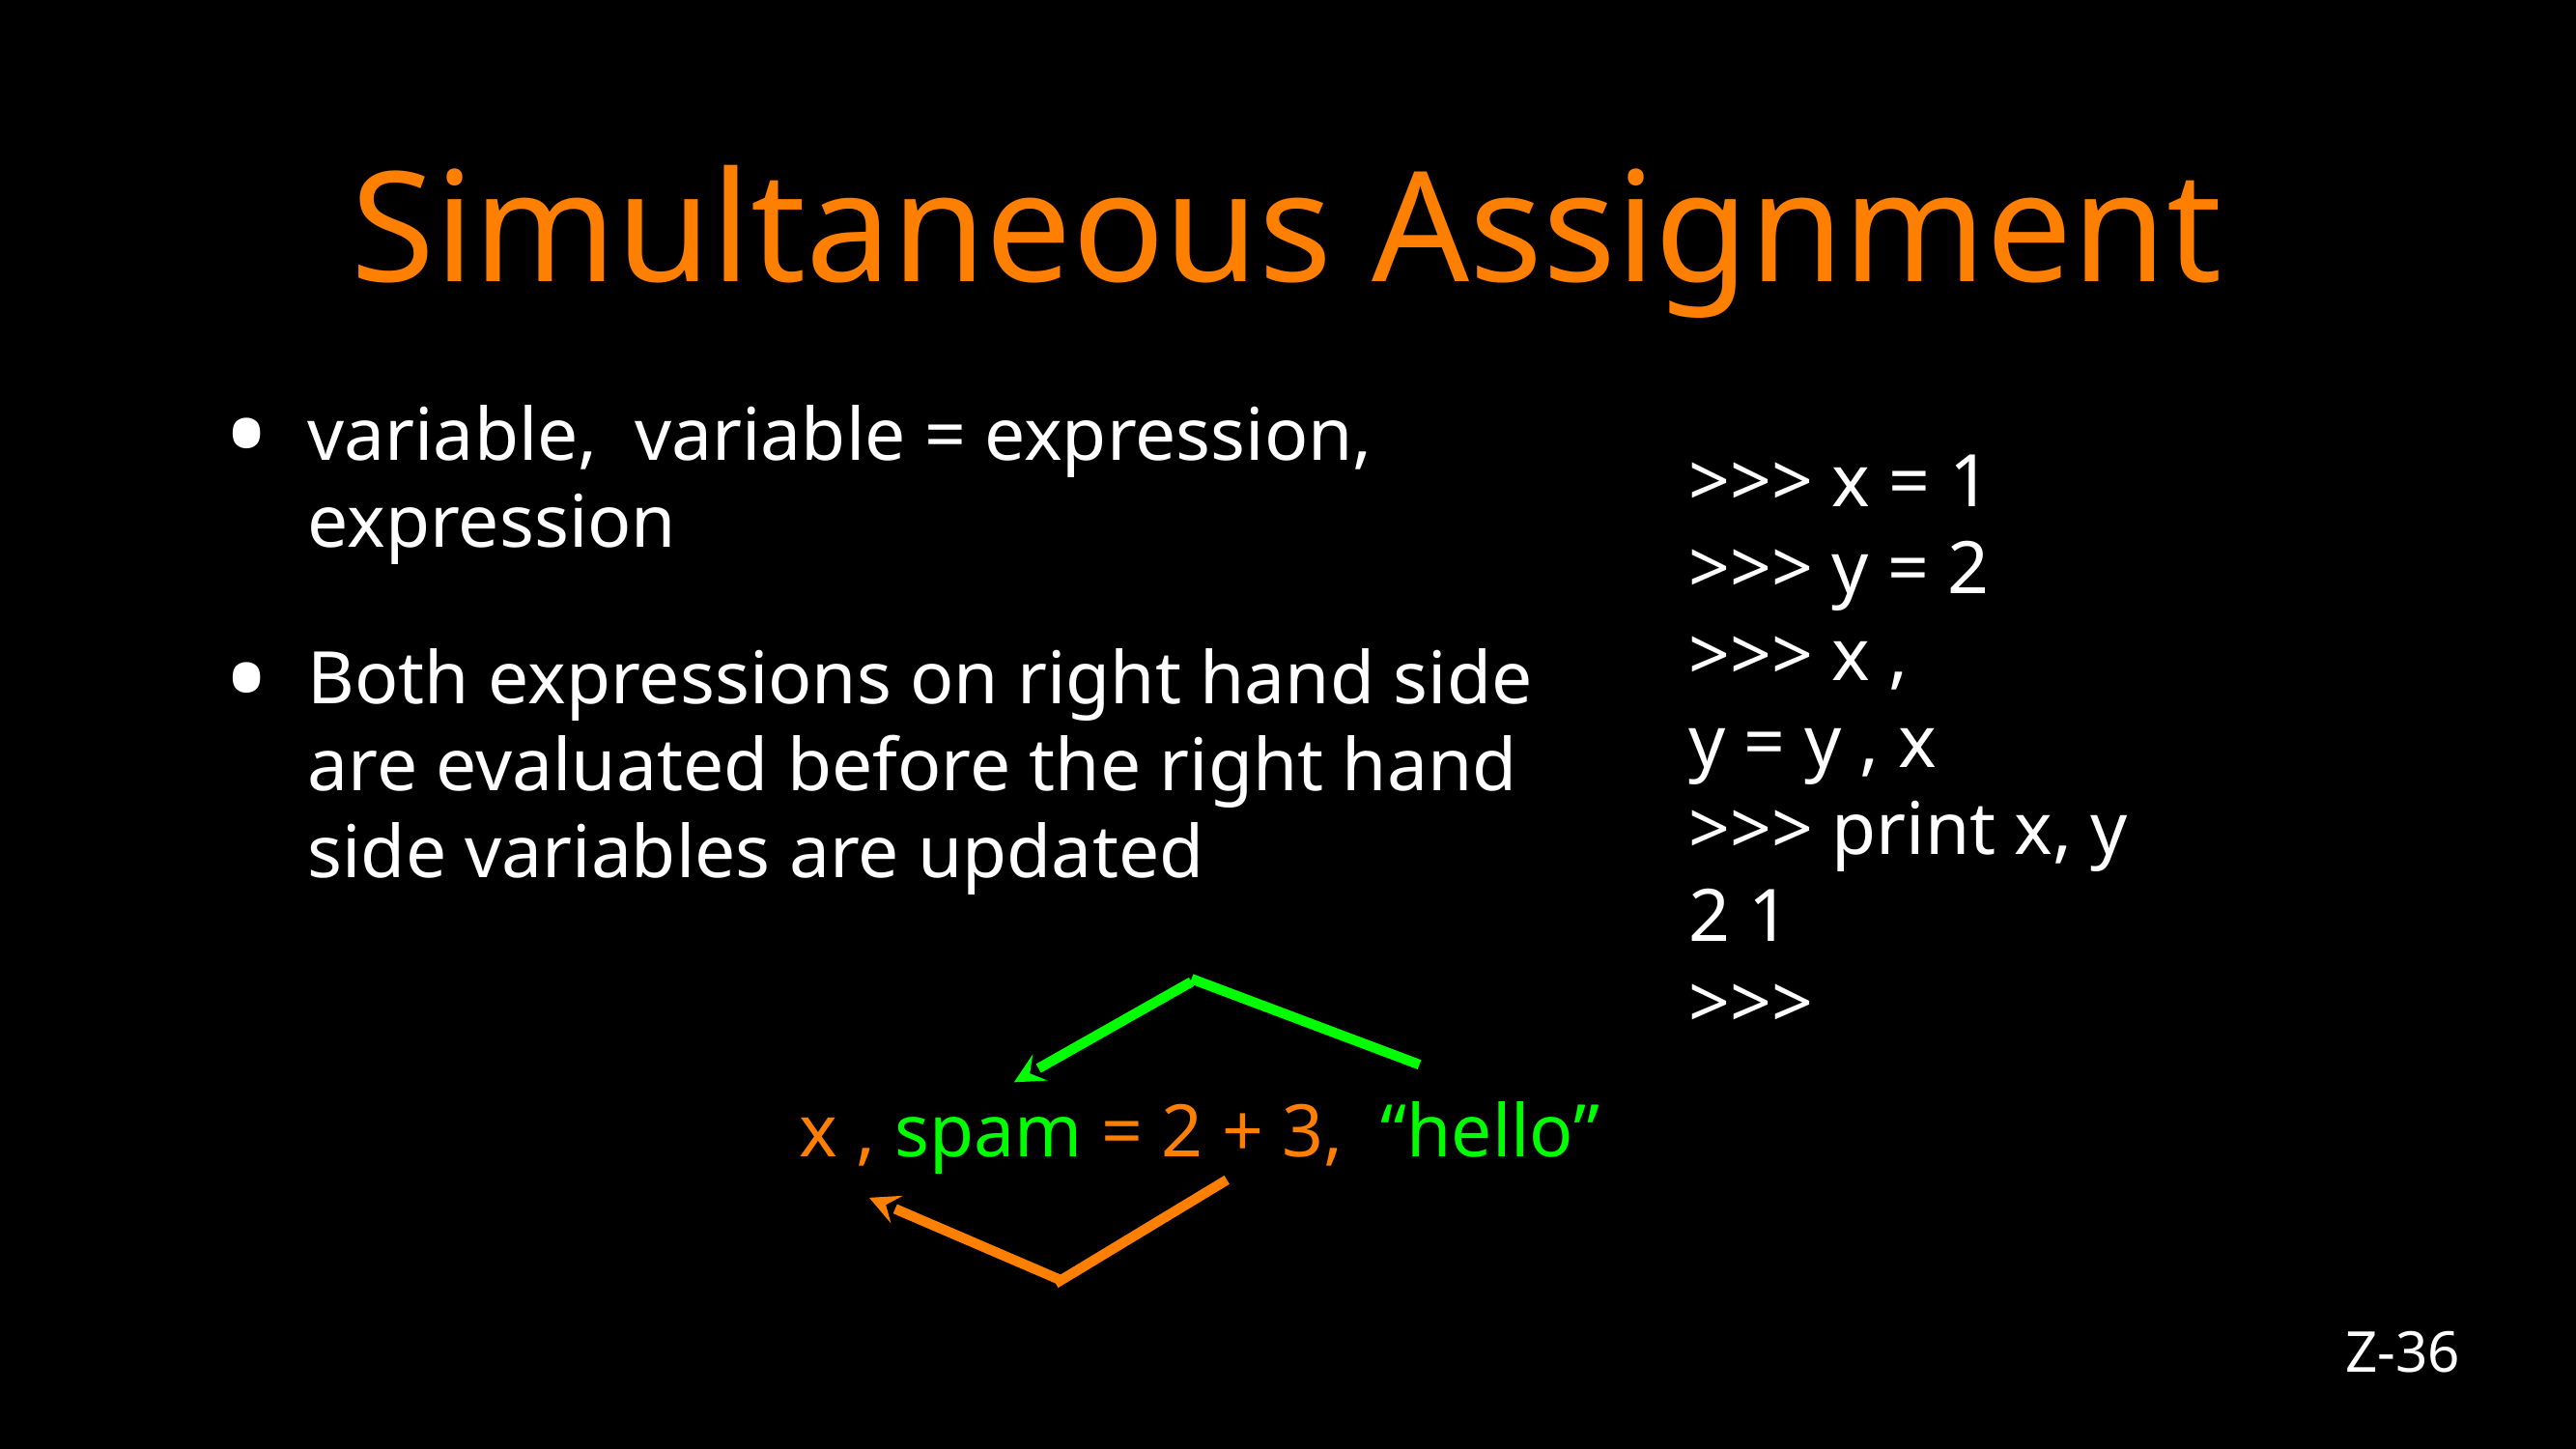

# Simultaneous Assignment
variable, variable = expression, expression
Both expressions on right hand side are evaluated before the right hand side variables are updated
>>> x = 1
>>> y = 2
>>> x ,
y = y , x
>>> print x, y
2 1
>>>
x , spam = 2 + 3, “hello”
Z-36